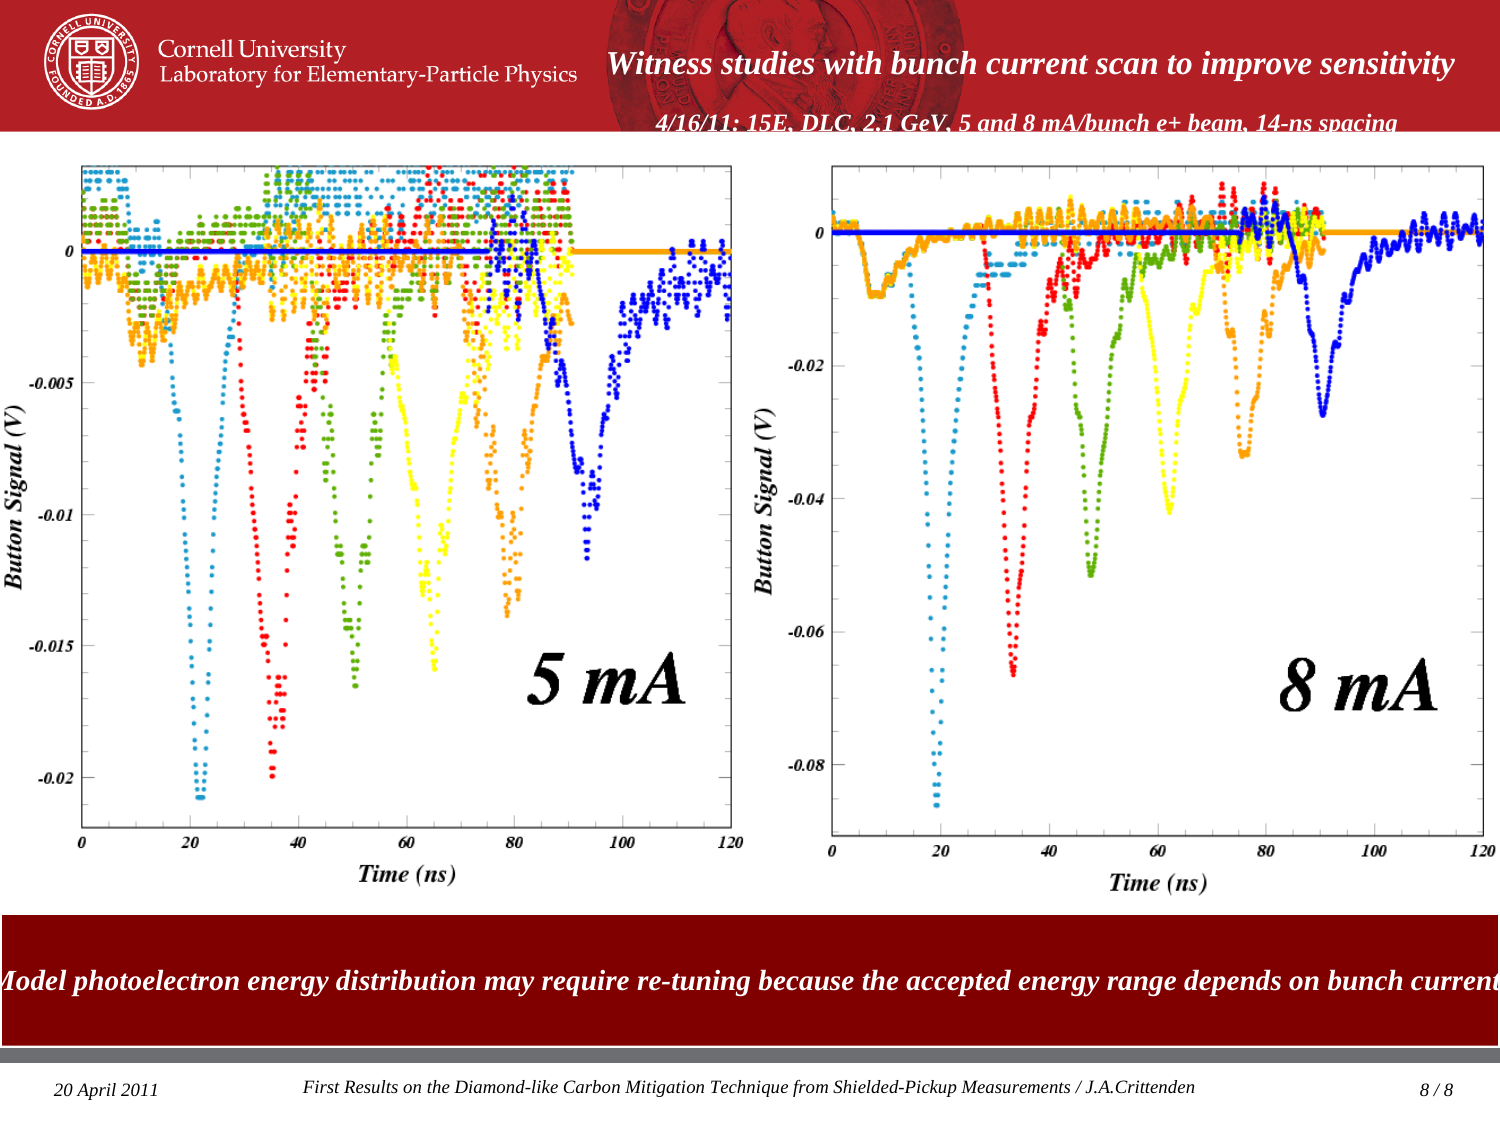

Witness studies with bunch current scan to improve sensitivity
4/16/11: 15E, DLC, 2.1 GeV, 5 and 8 mA/bunch e+ beam, 14-ns spacing
Model photoelectron energy distribution may require re-tuning because the accepted energy range depends on bunch current.